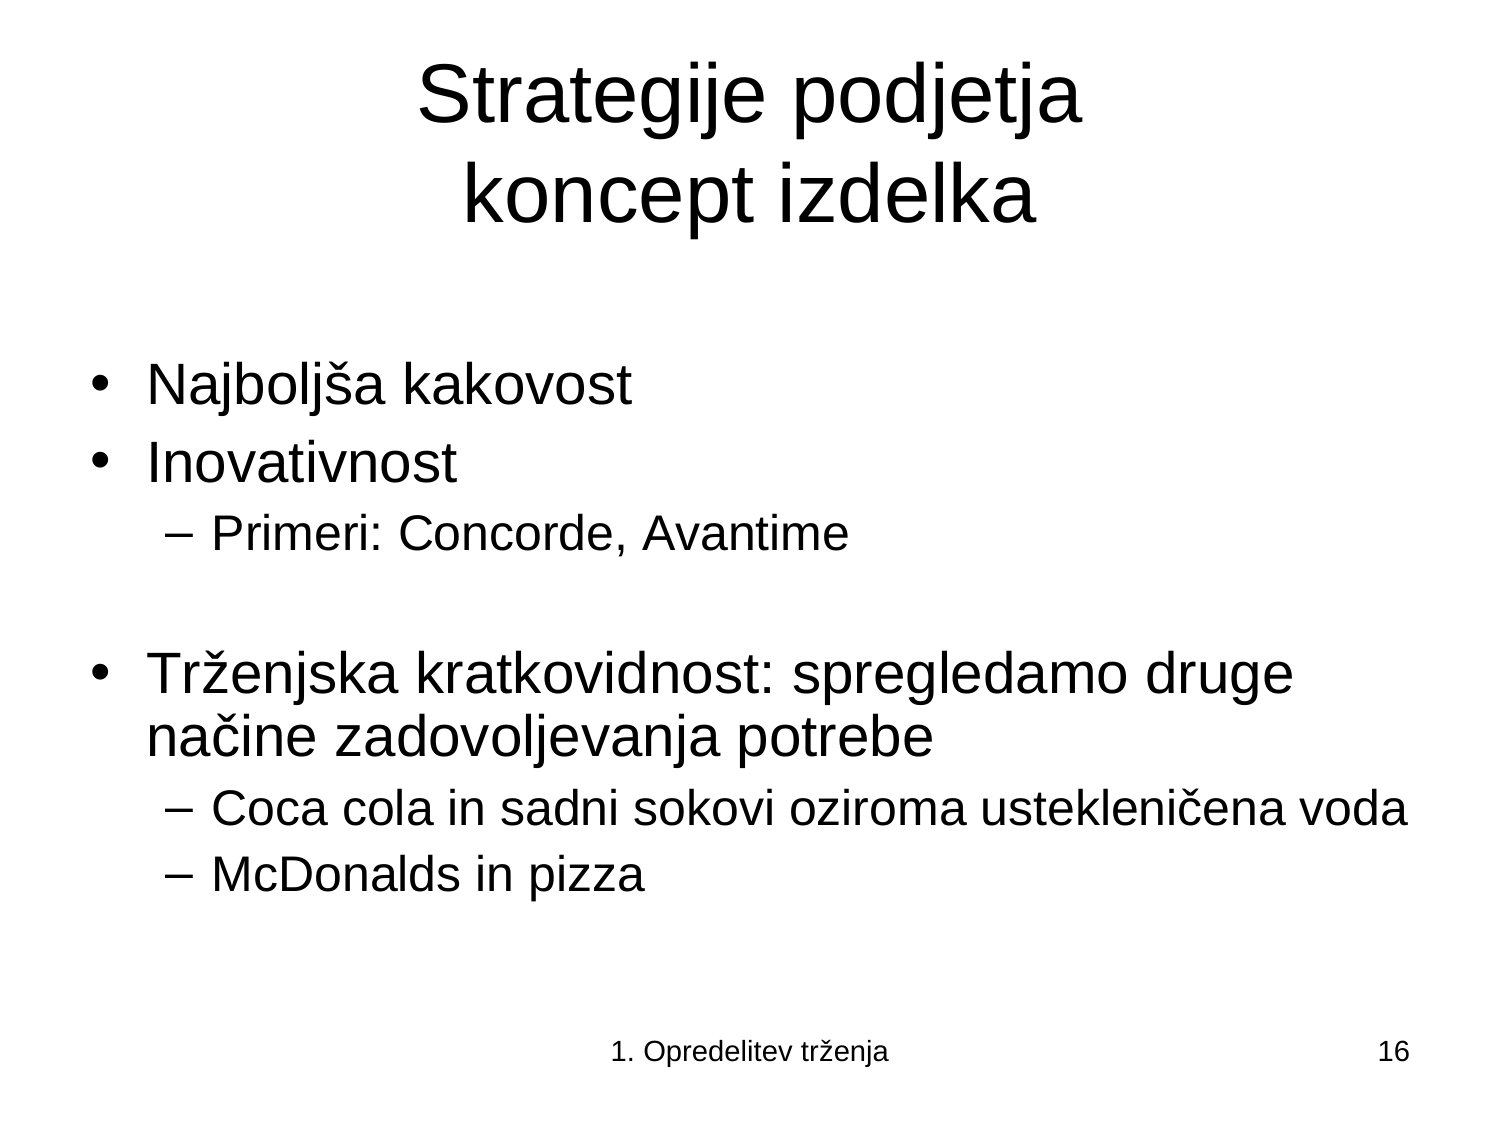

# Strategije podjetja koncept izdelka
Najboljša kakovost
Inovativnost
Primeri: Concorde, Avantime
Trženjska kratkovidnost: spregledamo druge načine zadovoljevanja potrebe
Coca cola in sadni sokovi oziroma ustekleničena voda
McDonalds in pizza
1. Opredelitev trženja